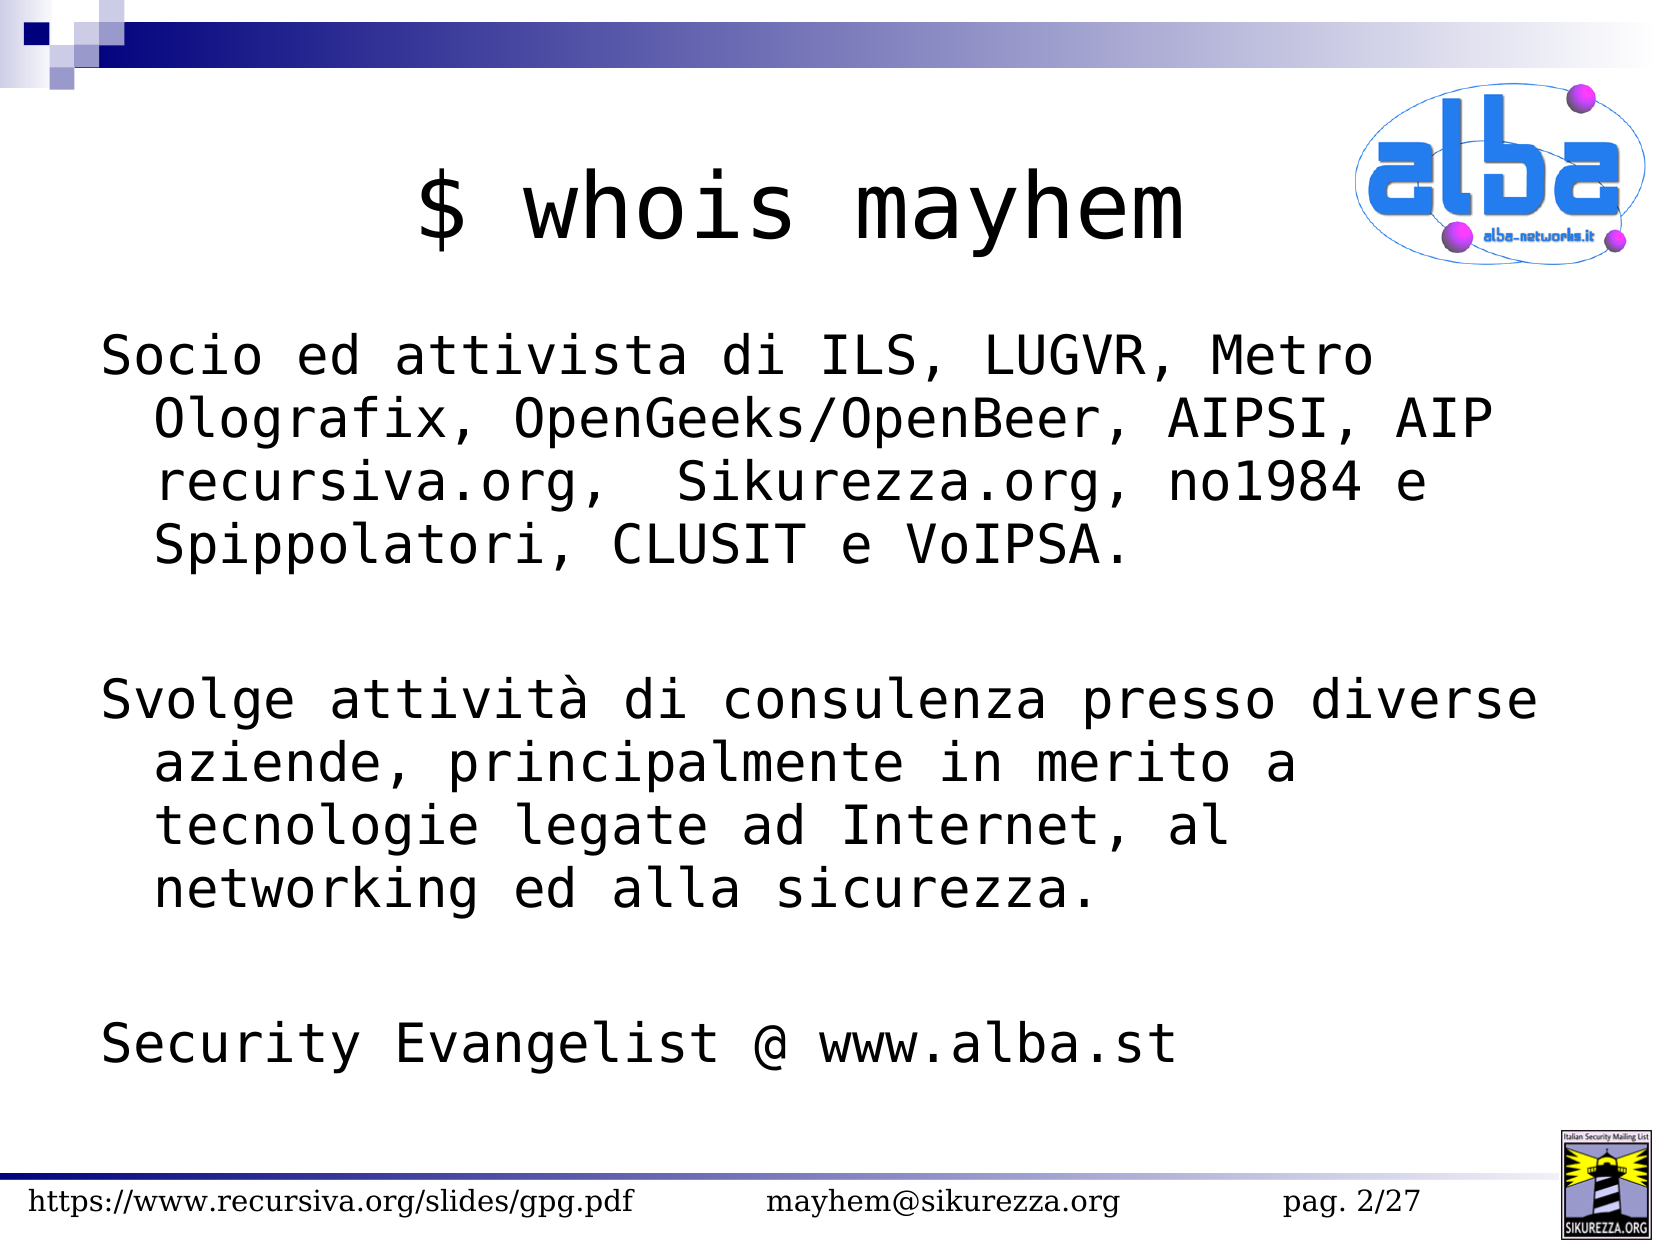

# $ whois mayhem
Socio ed attivista di ILS, LUGVR, Metro Olografix, OpenGeeks/OpenBeer, AIPSI, AIP recursiva.org, Sikurezza.org, no1984 e Spippolatori, CLUSIT e VoIPSA.
Svolge attività di consulenza presso diverse aziende, principalmente in merito a tecnologie legate ad Internet, al networking ed alla sicurezza.
Security Evangelist @ www.alba.st